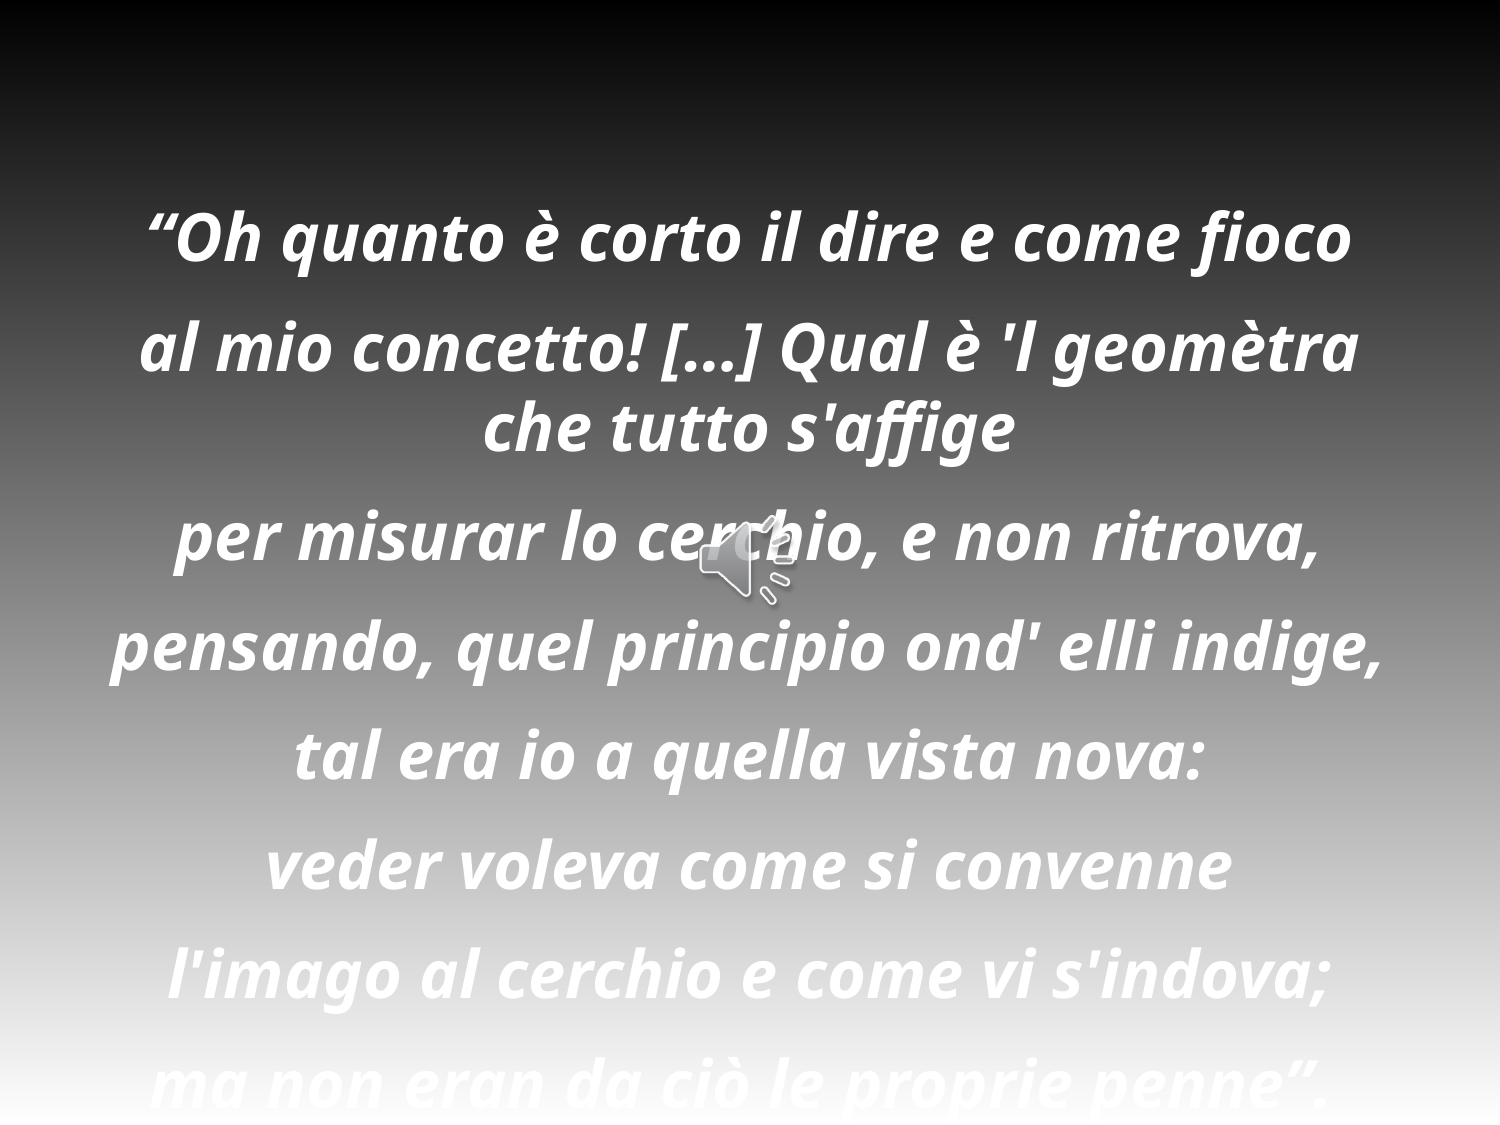

# “Oh quanto è corto il dire e come fioco
al mio concetto! […] Qual è 'l geomètra che tutto s'affige
per misurar lo cerchio, e non ritrova,
pensando, quel principio ond' elli indige,
tal era io a quella vista nova:
veder voleva come si convenne
l'imago al cerchio e come vi s'indova;
ma non eran da ciò le proprie penne”.